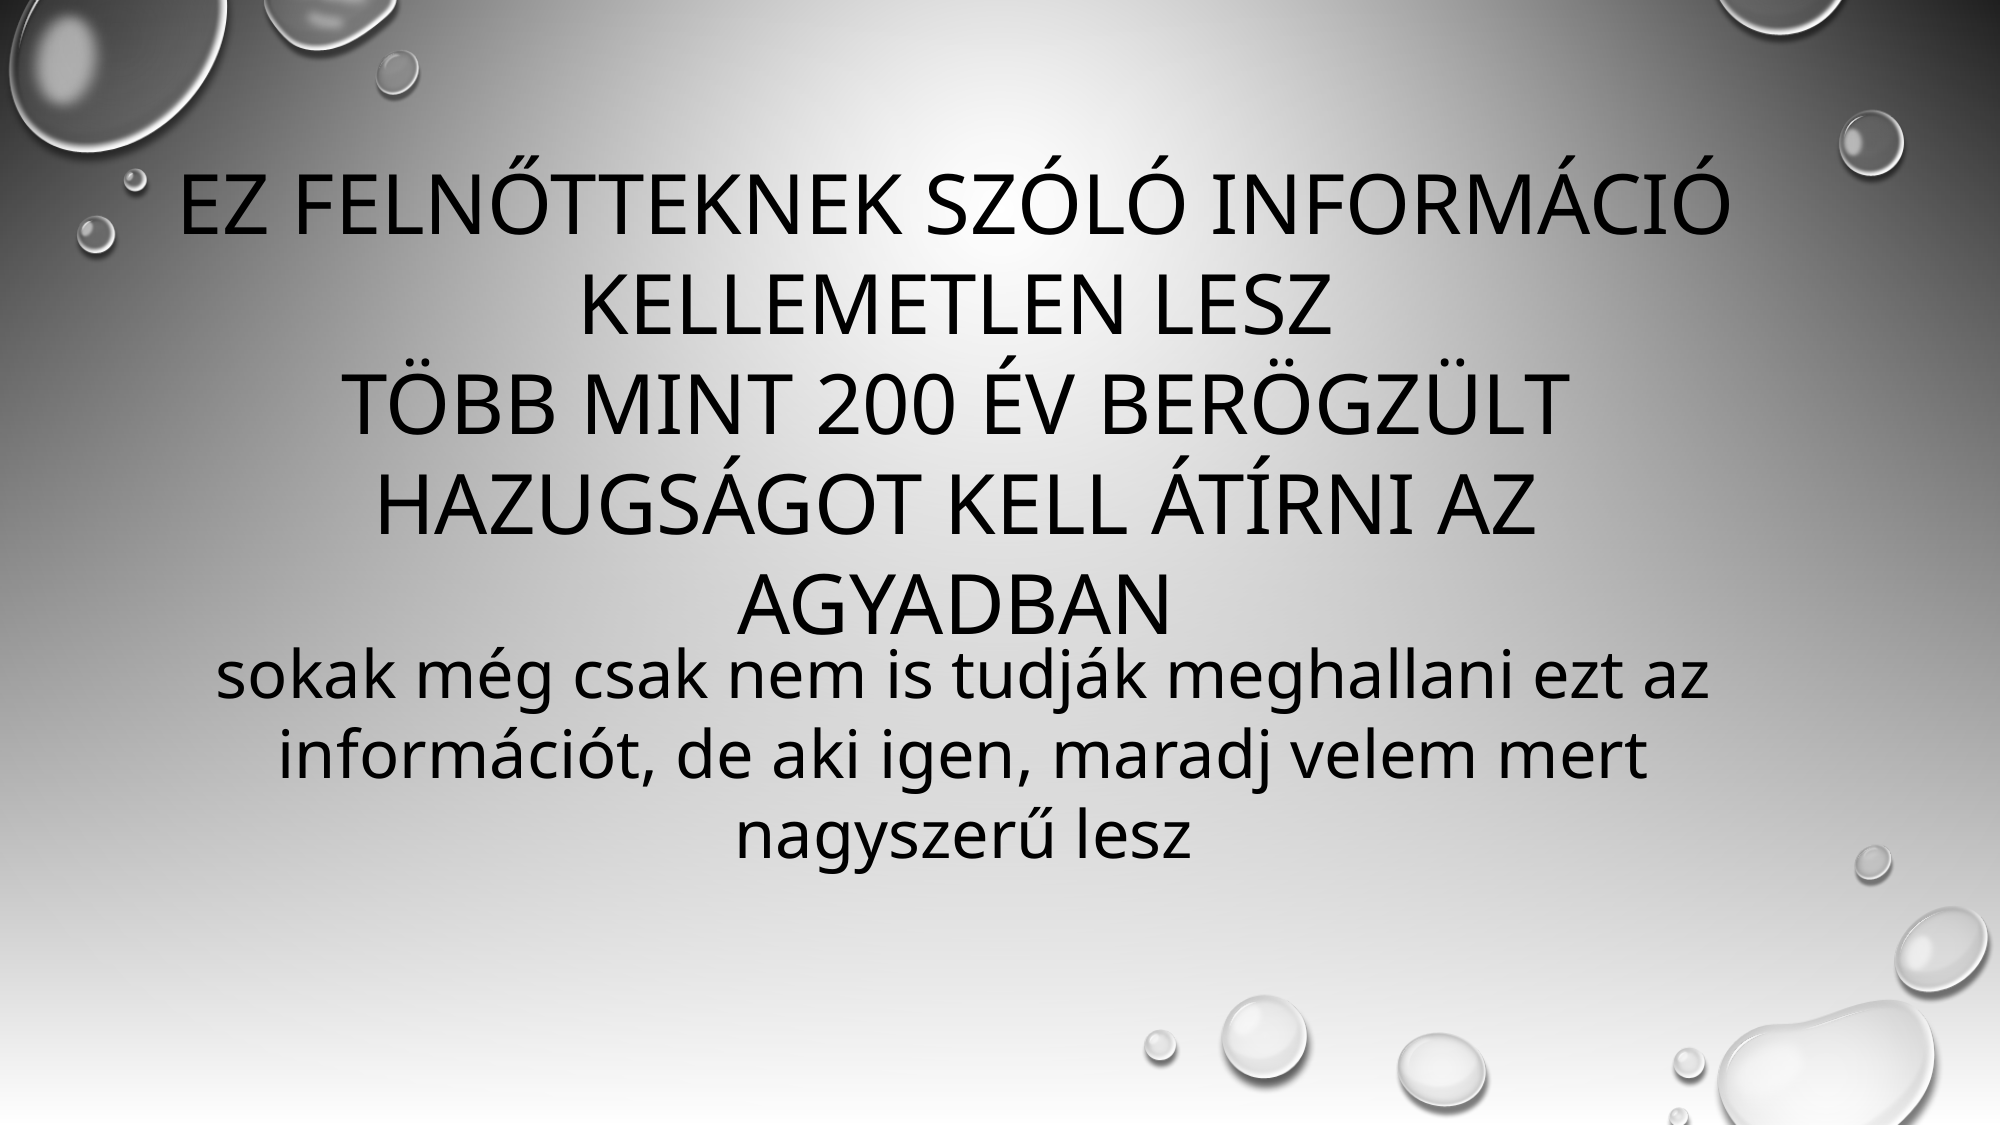

EZ FELNŐTTEKNEK SZÓLÓ INFORMÁCIÓ
KELLEMETLEN LESZ
TÖBB MINT 200 ÉV BERÖGZÜLT HAZUGSÁGOT KELL ÁTÍRNI AZ AGYADBAN
sokak még csak nem is tudják meghallani ezt az információt, de aki igen, maradj velem mert nagyszerű lesz